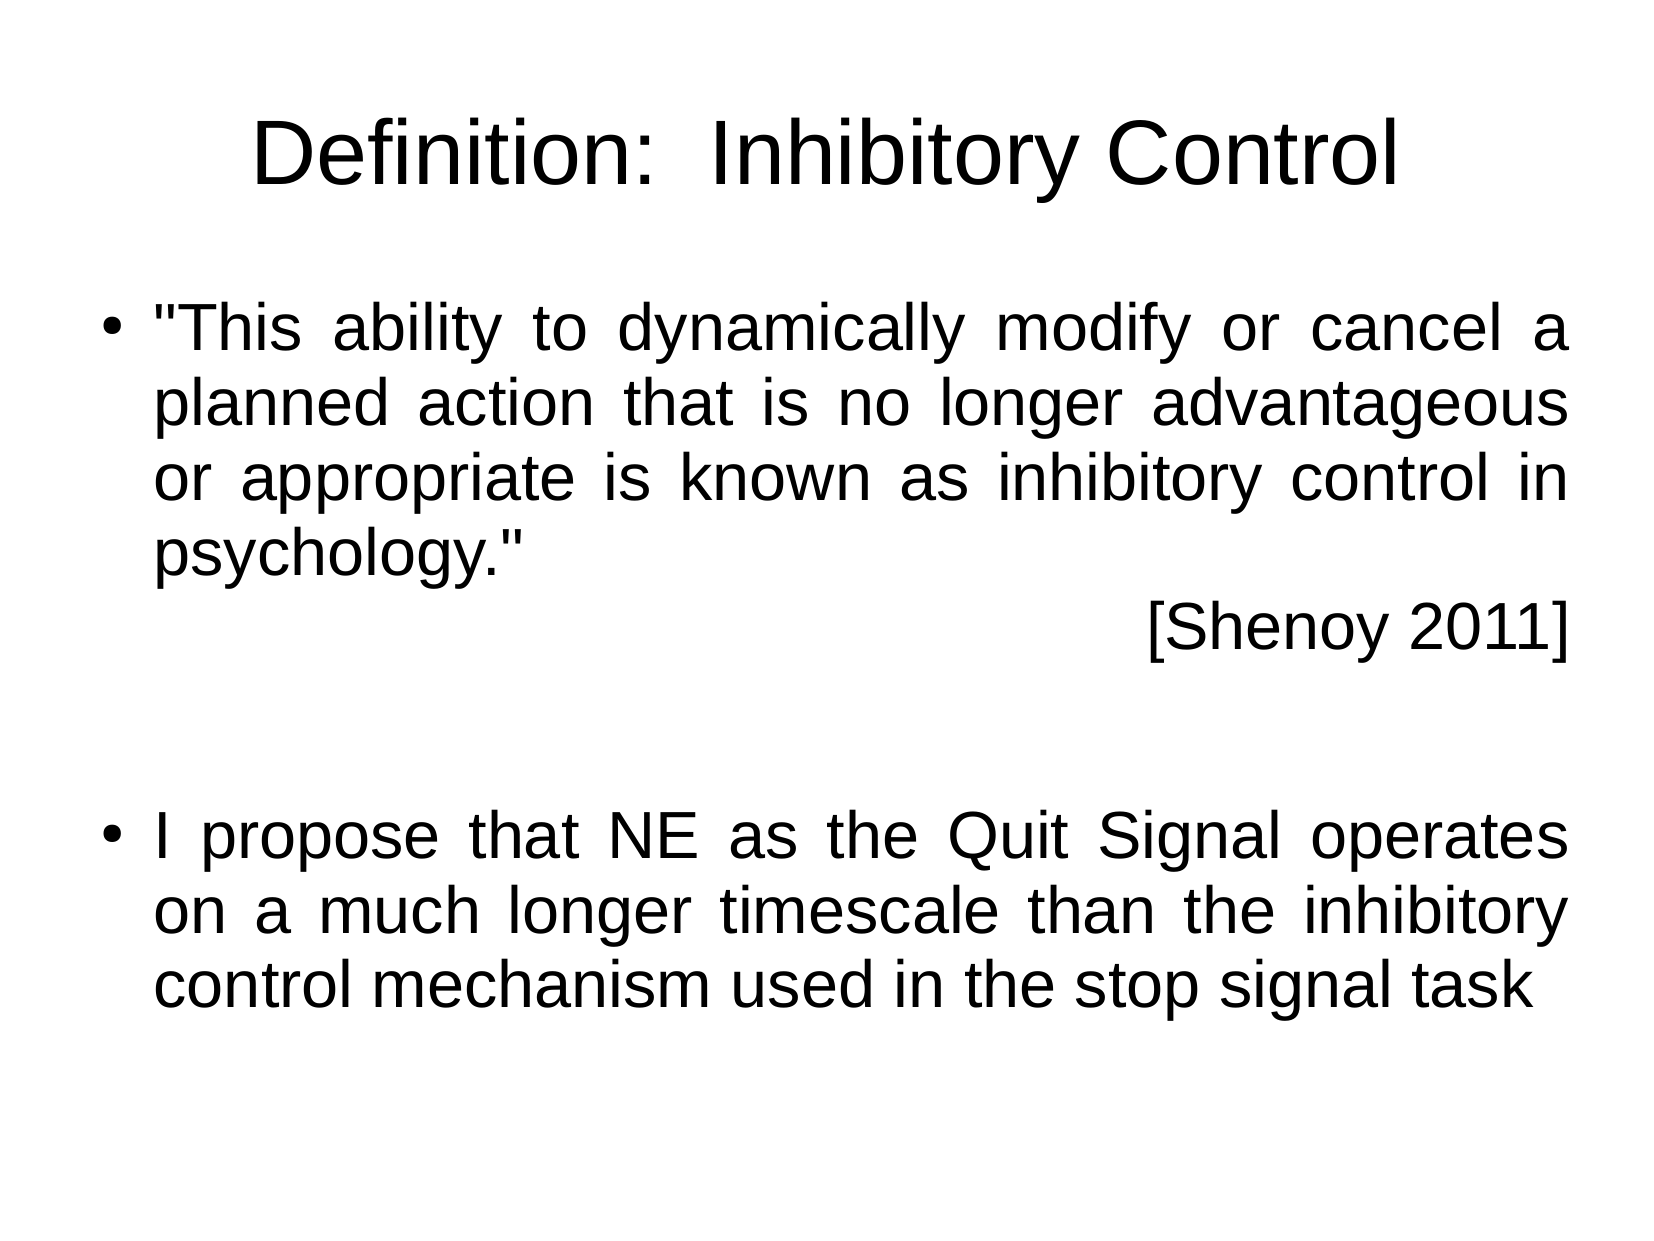

# Definition: Inhibitory Control
"This ability to dynamically modify or cancel a planned action that is no longer advantageous or appropriate is known as inhibitory control in psychology."
[Shenoy 2011]
I propose that NE as the Quit Signal operates on a much longer timescale than the inhibitory control mechanism used in the stop signal task